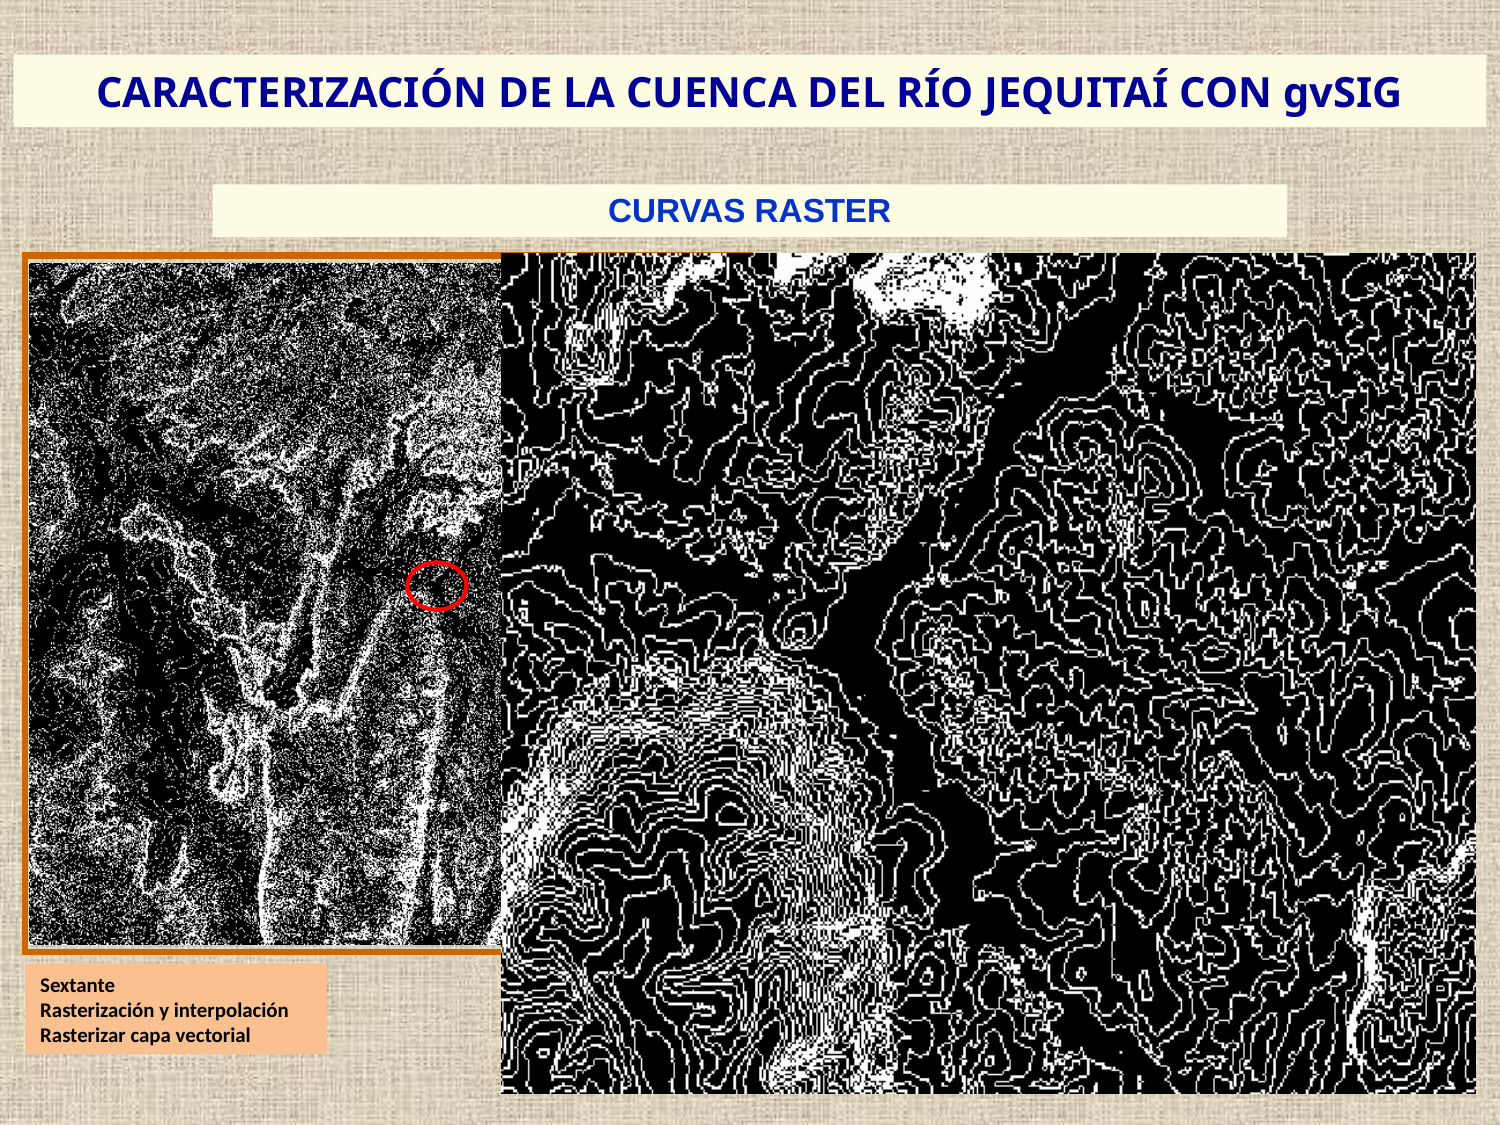

CARACTERIZACIÓN DE LA CUENCA DEL RÍO JEQUITAÍ CON gvSIG
CURVAS RASTER
Sextante
Rasterización y interpolación
Rasterizar capa vectorial